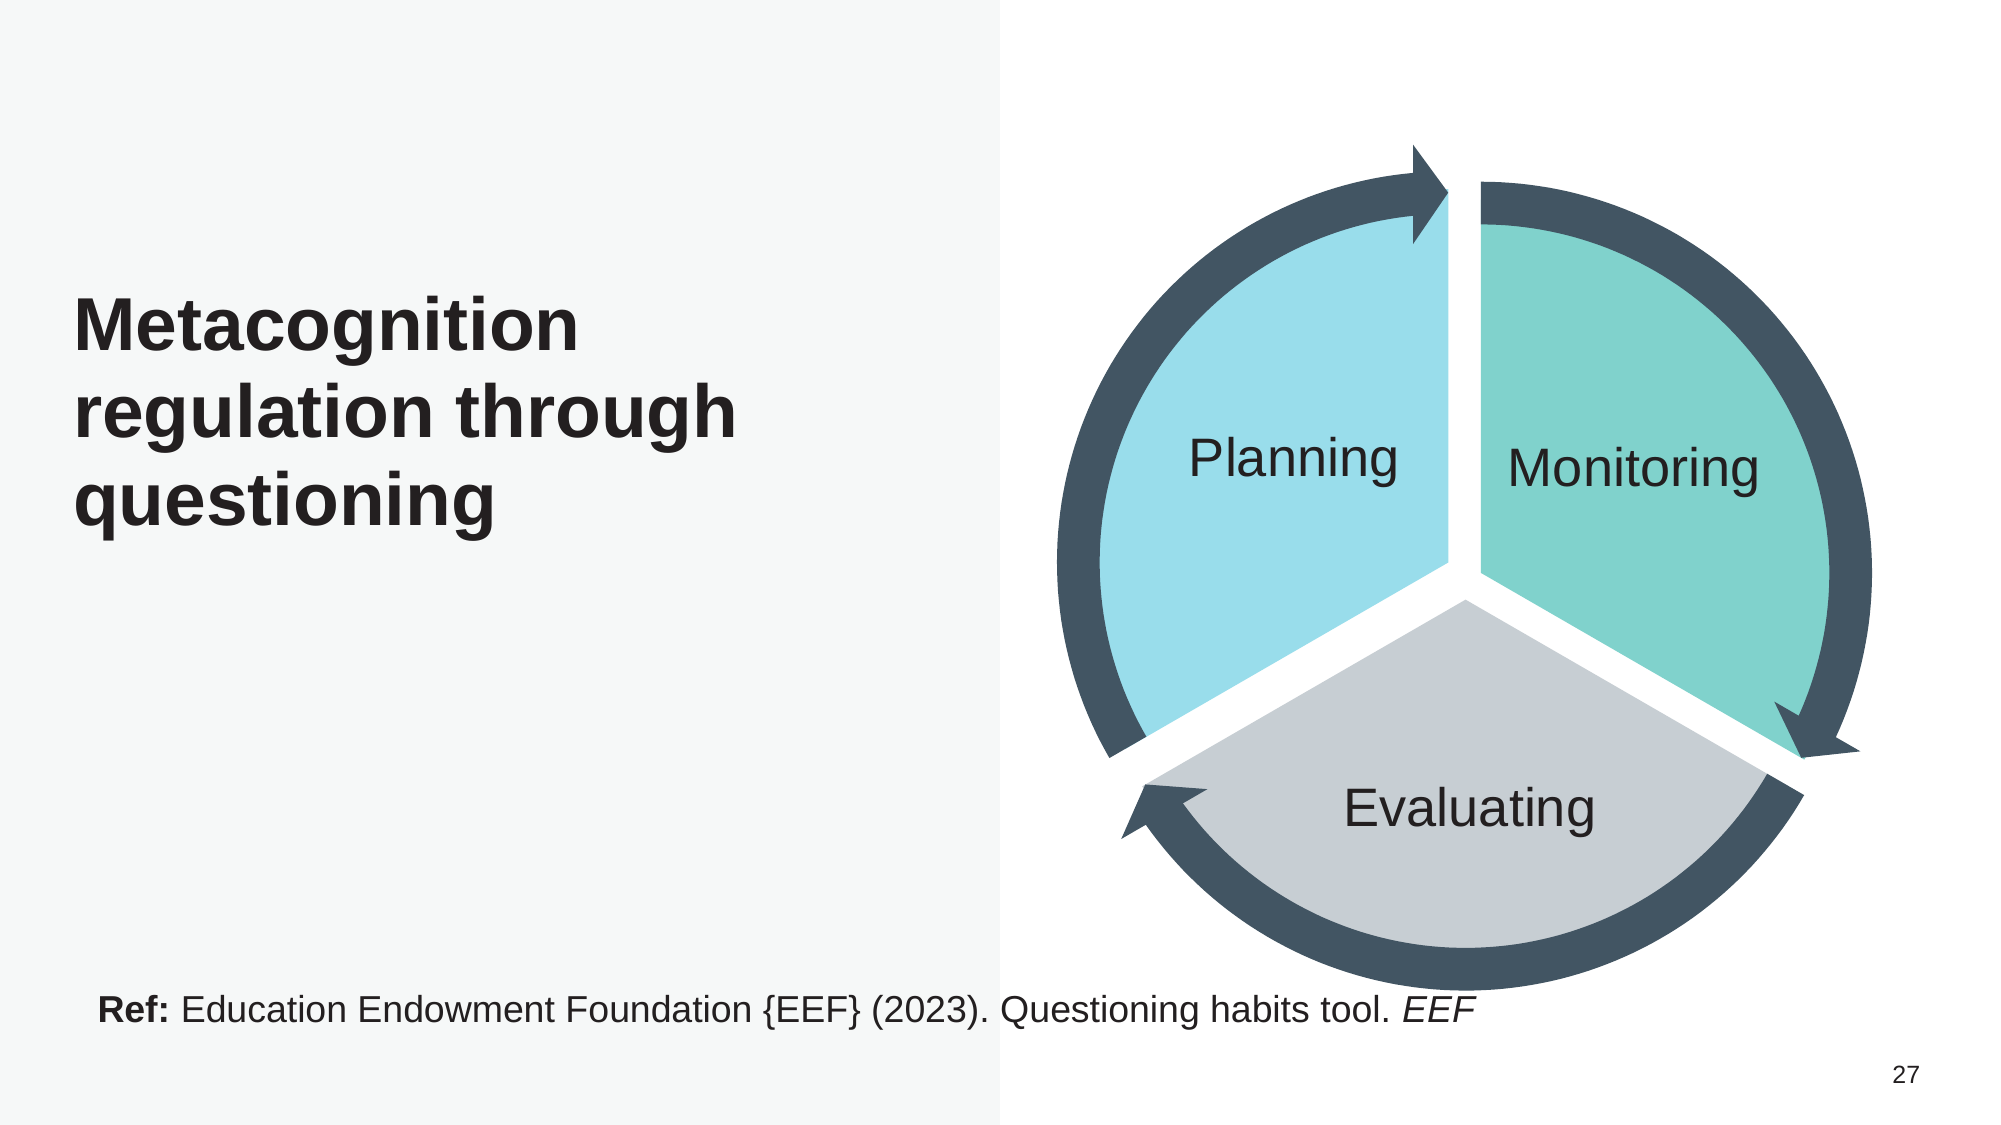

Planning
Monitoring
Evaluating
# Metacognition regulation through questioning
Ref: Education Endowment Foundation {EEF} (2023). Questioning habits tool. EEF